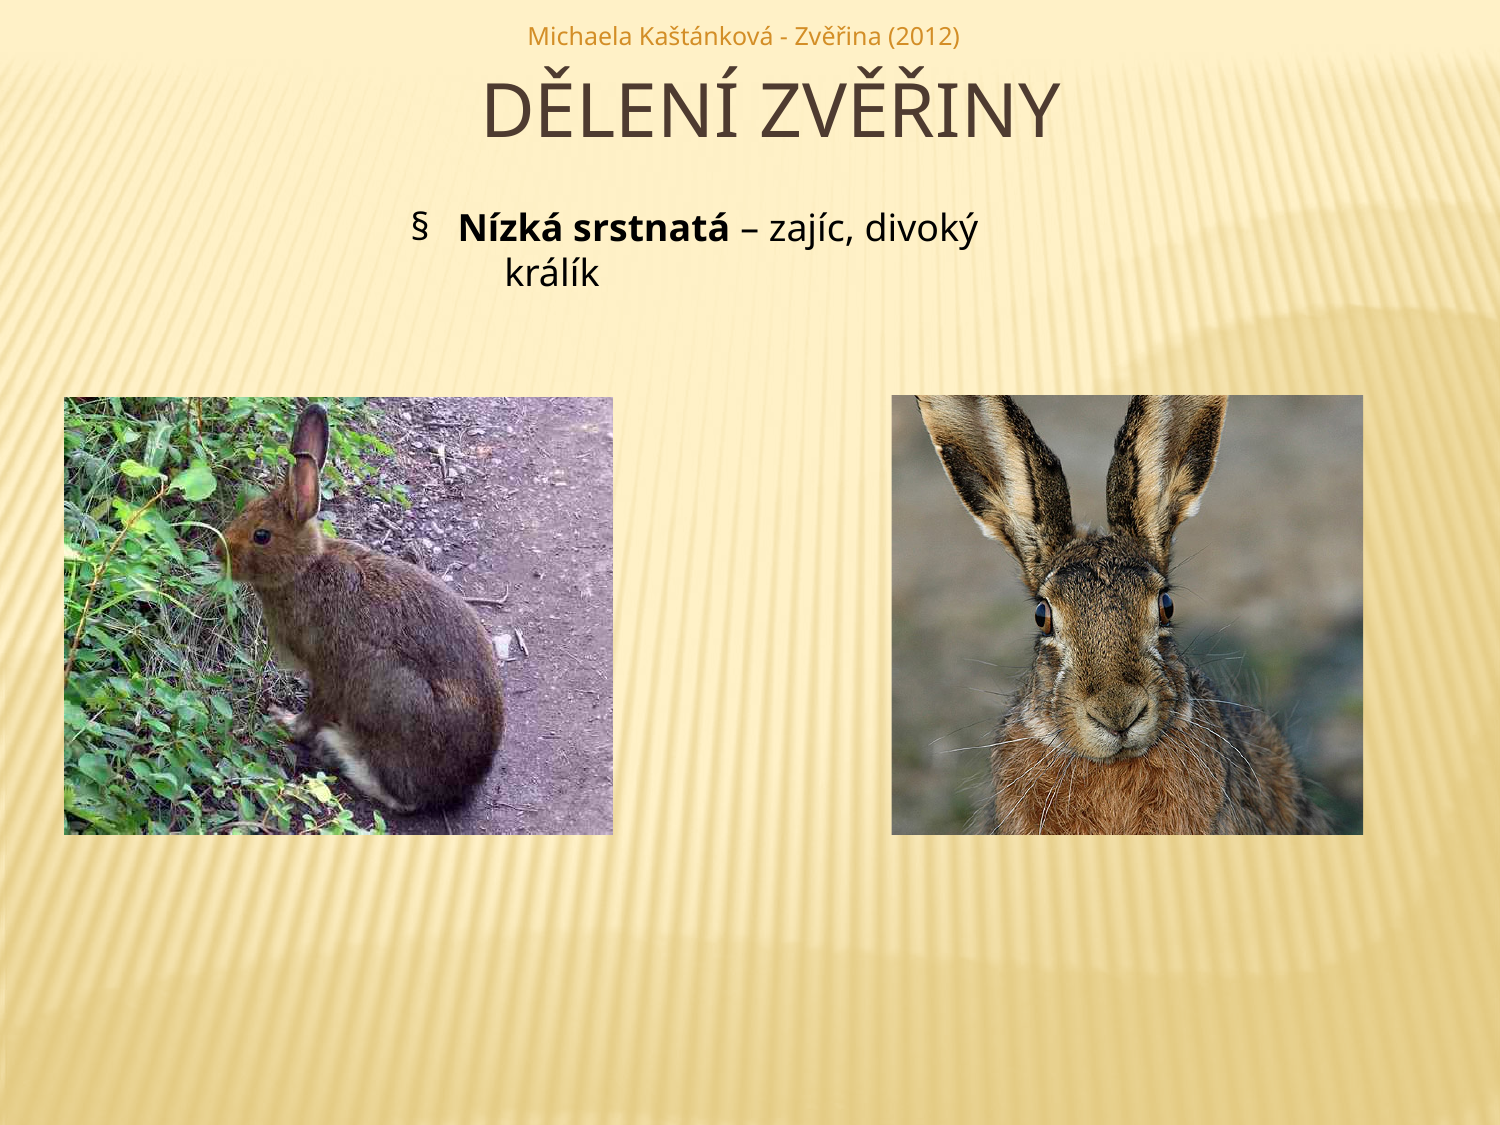

Michaela Kaštánková - Zvěřina (2012)
# dělení zvěřiny
Nízká srstnatá – zajíc, divoký králík